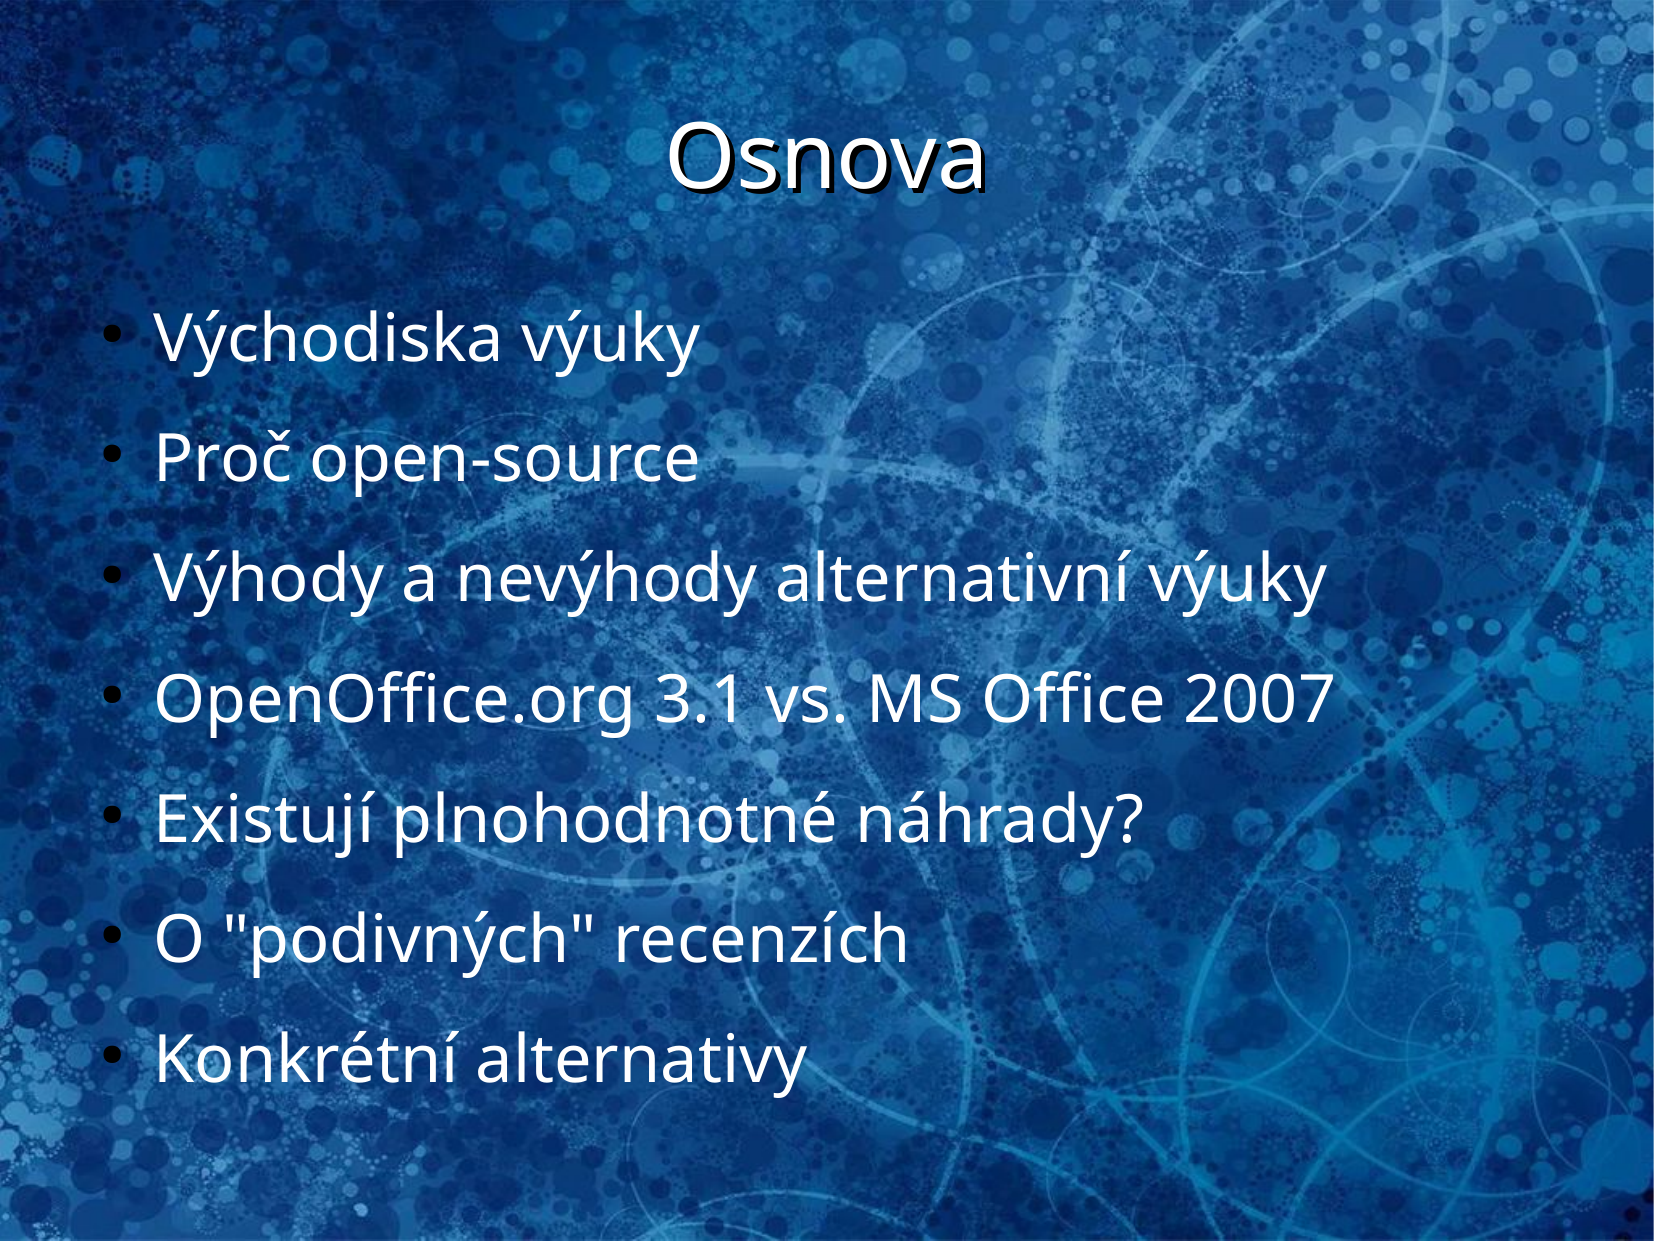

# Osnova
Východiska výuky
Proč open-source
Výhody a nevýhody alternativní výuky
OpenOffice.org 3.1 vs. MS Office 2007
Existují plnohodnotné náhrady?
O "podivných" recenzích
Konkrétní alternativy